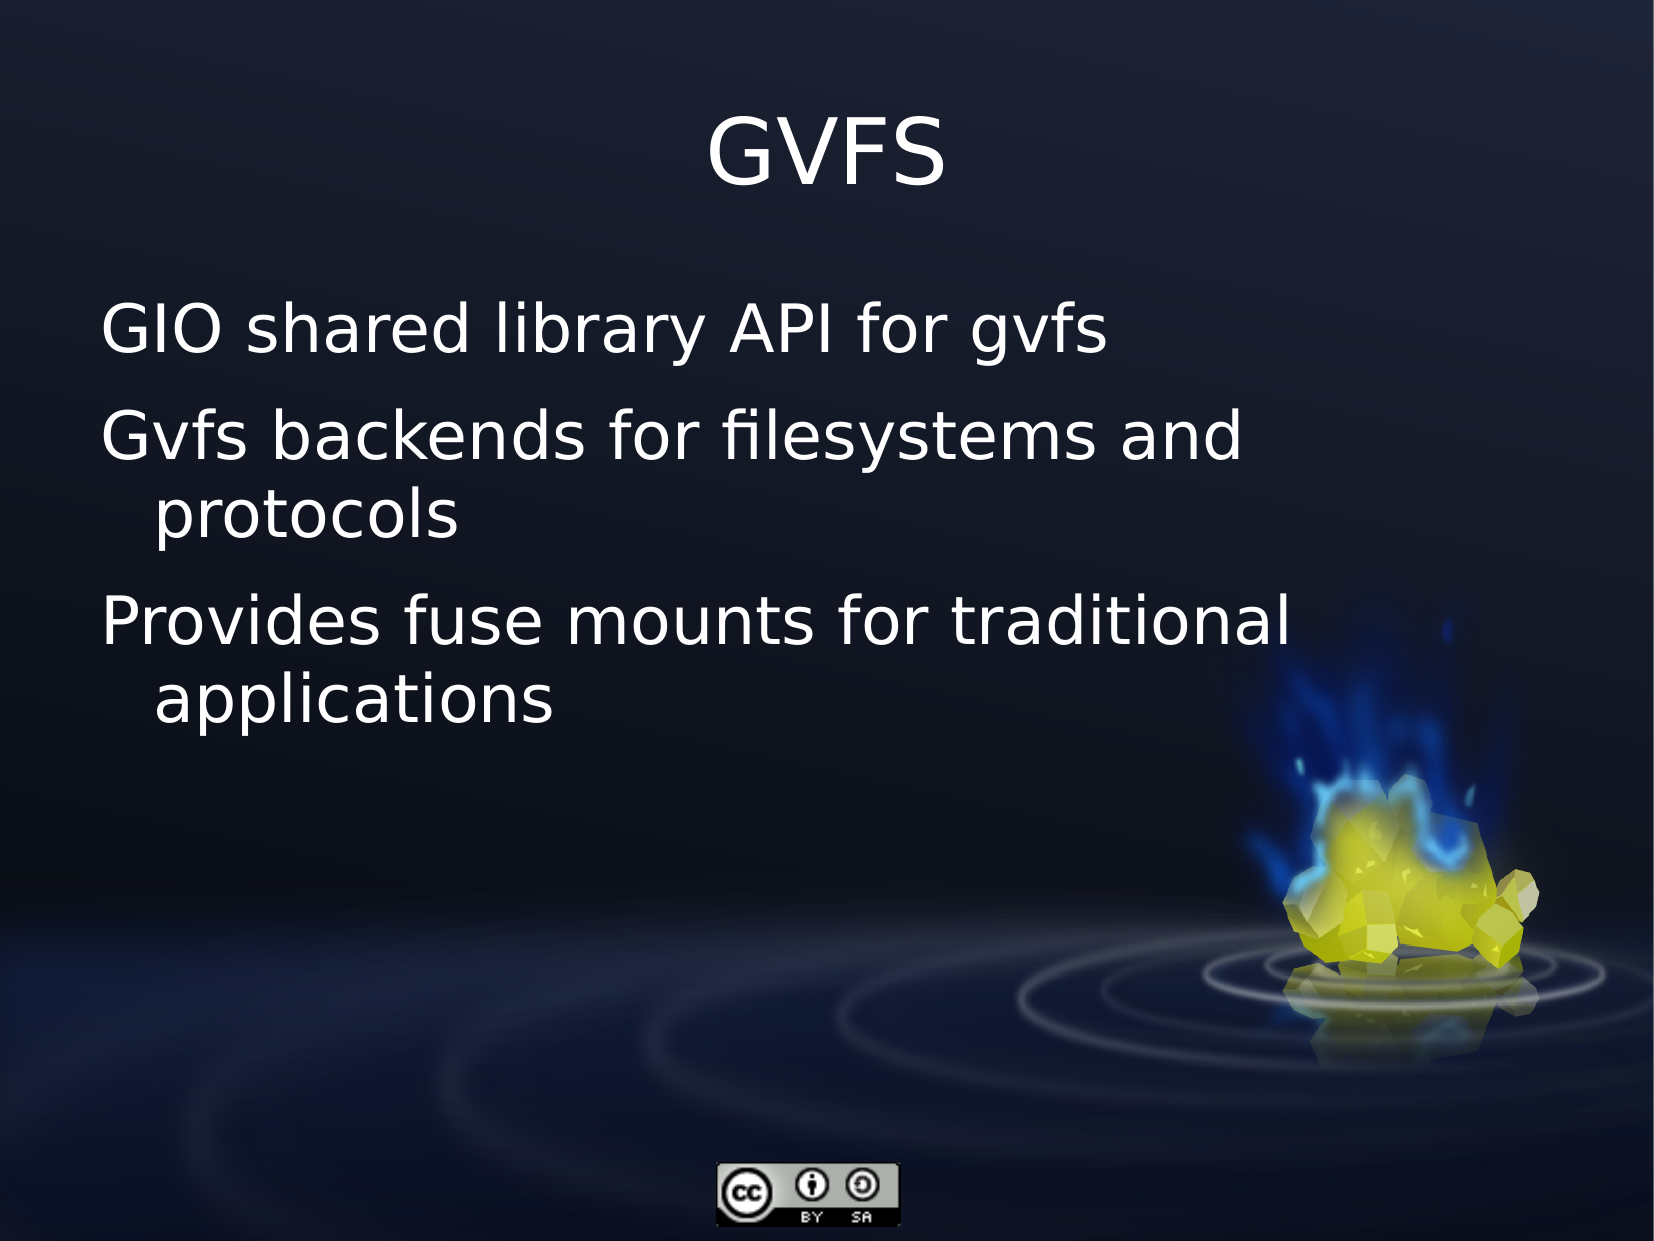

# GVFS
GIO shared library API for gvfs
Gvfs backends for filesystems and protocols
Provides fuse mounts for traditional applications